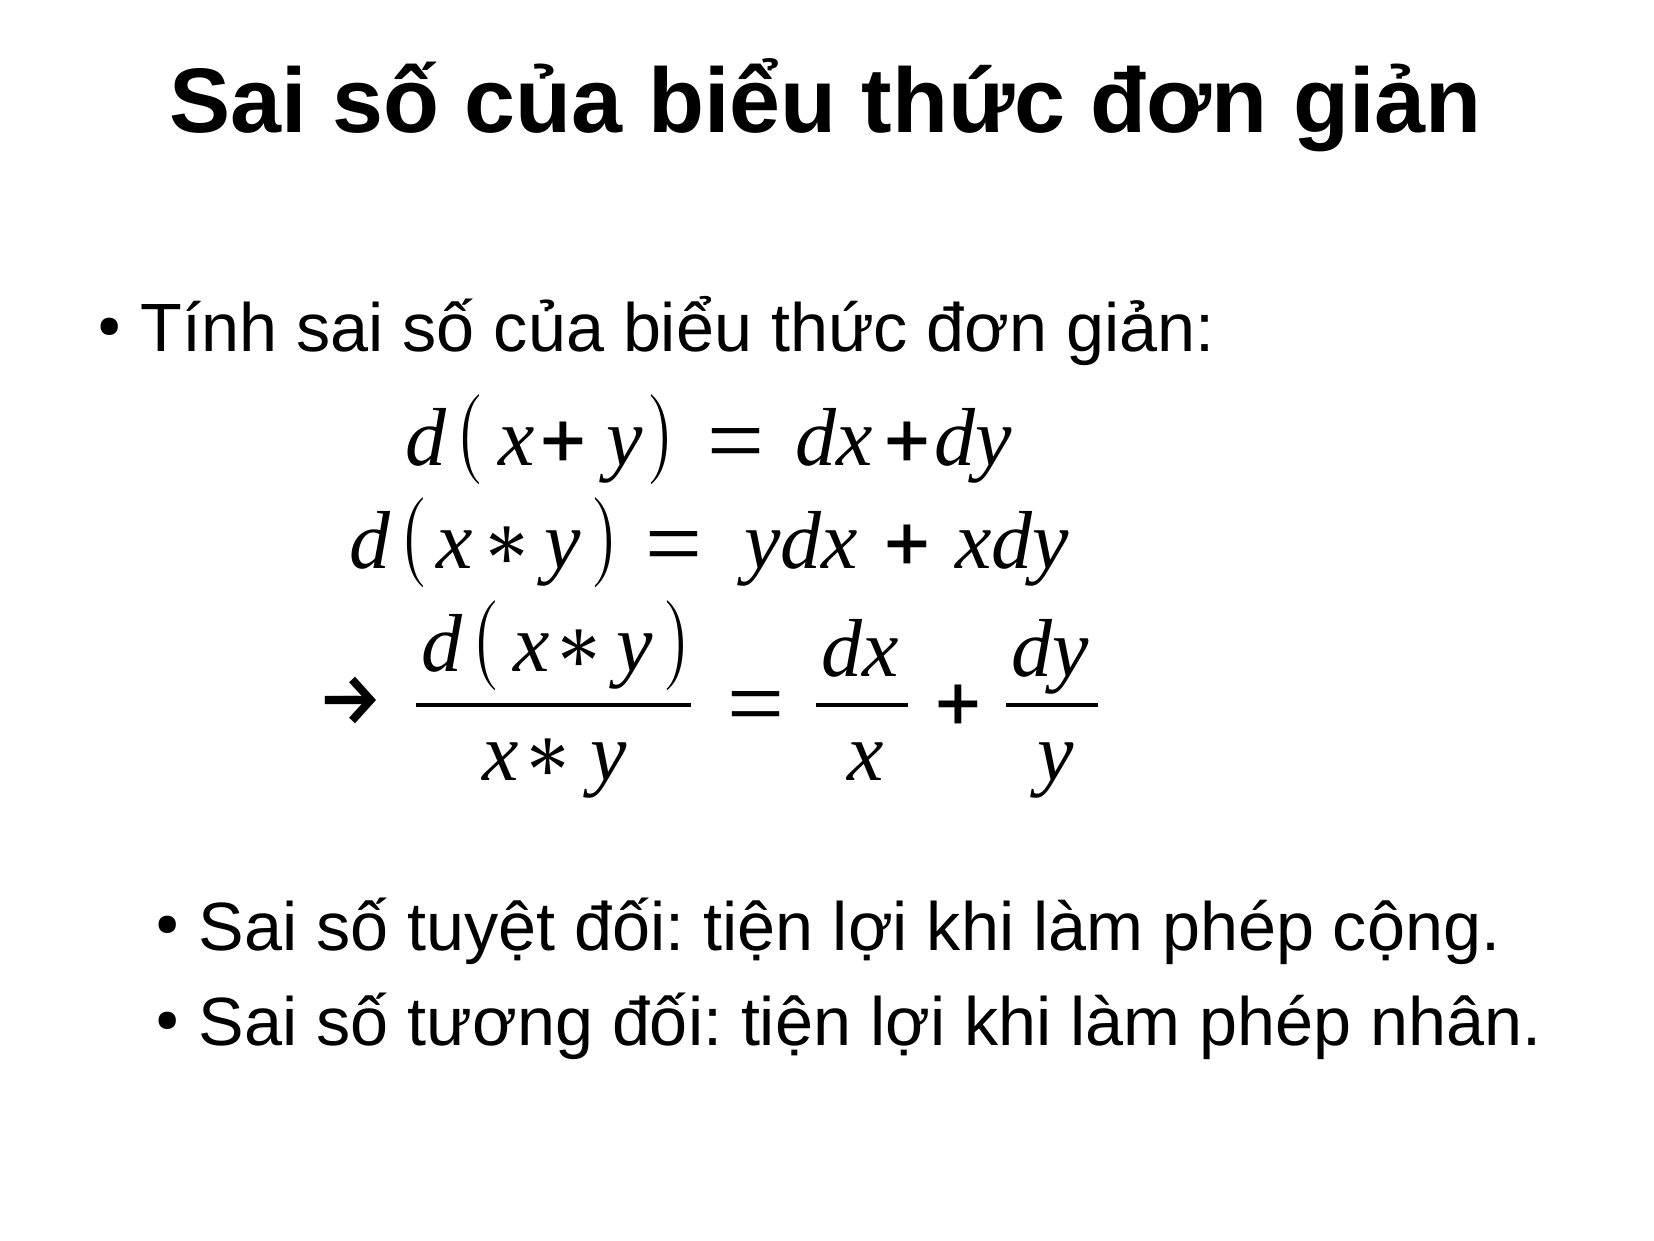

# Sai số của biểu thức đơn giản
Tính sai số của biểu thức đơn giản:
Sai số tuyệt đối: tiện lợi khi làm phép cộng.
Sai số tương đối: tiện lợi khi làm phép nhân.